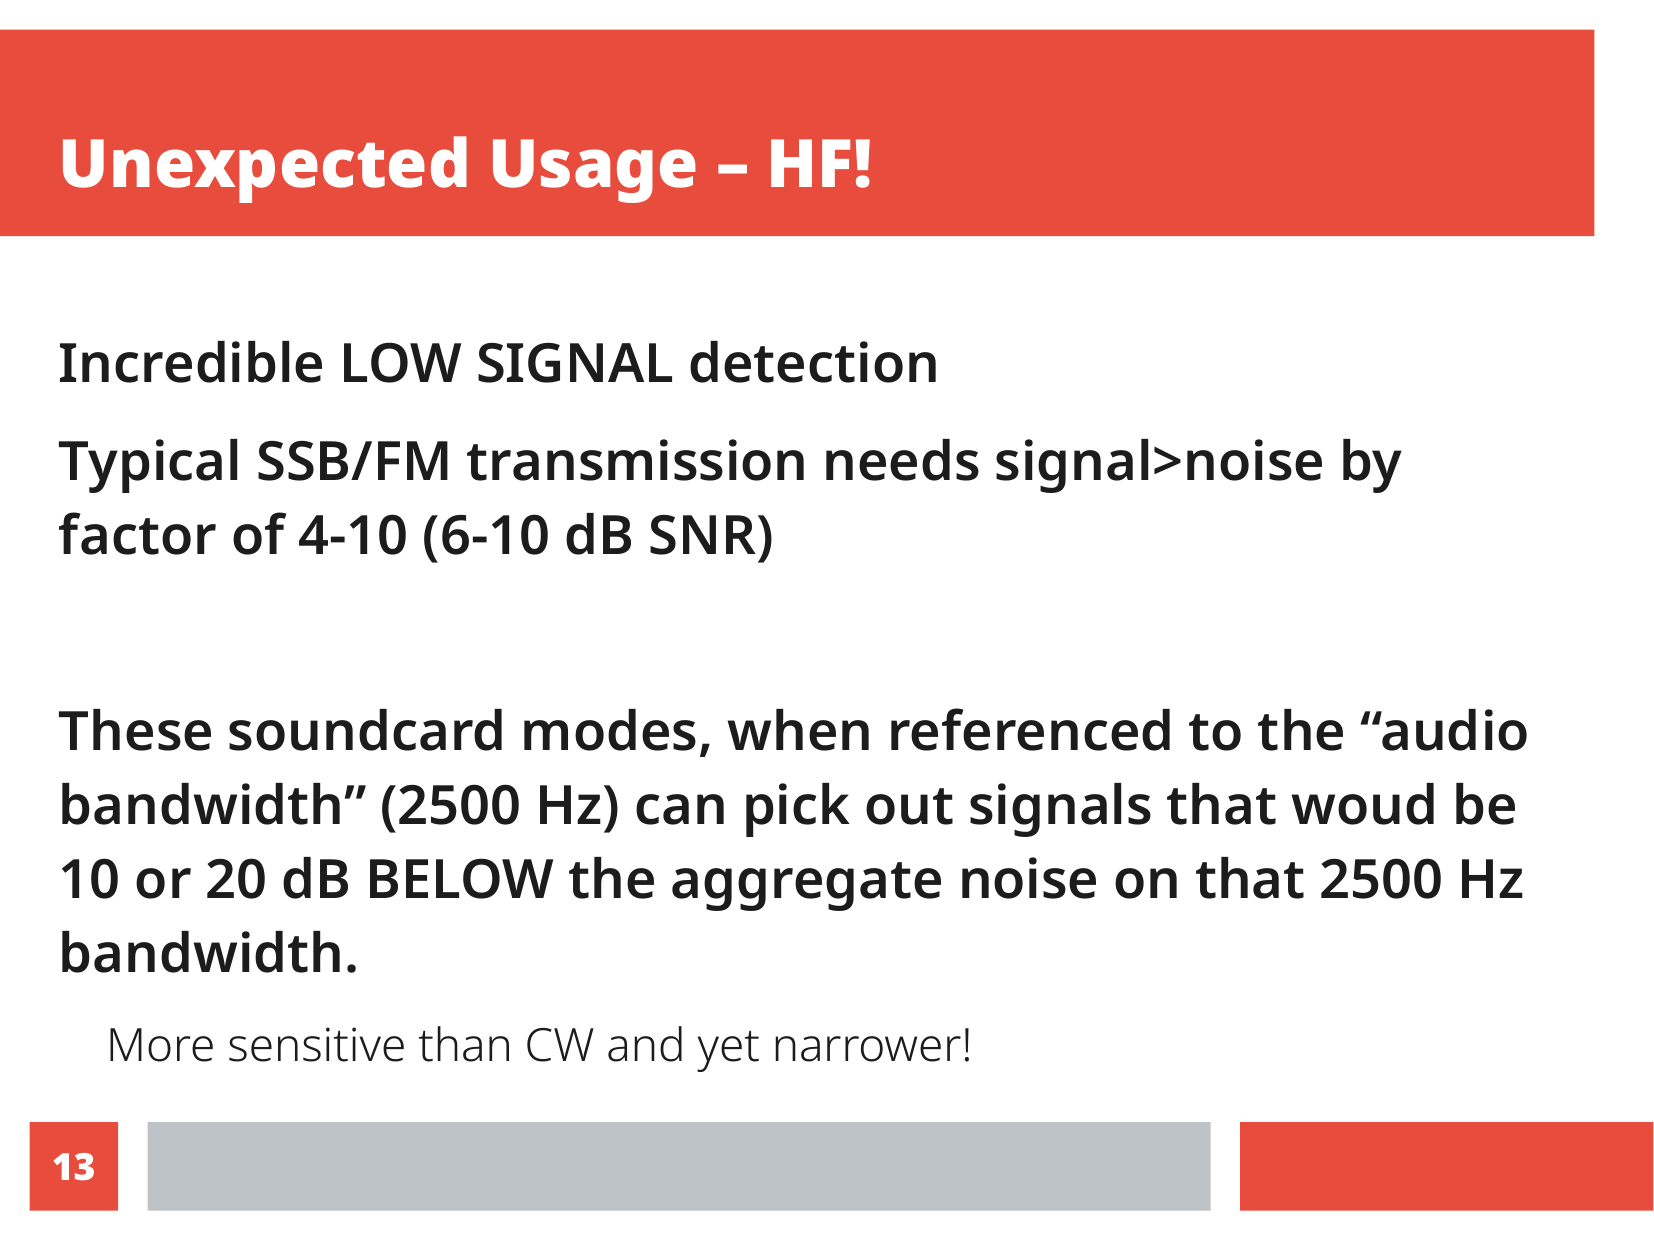

# Unexpected Usage – HF!
Incredible LOW SIGNAL detection
Typical SSB/FM transmission needs signal>noise by factor of 4-10 (6-10 dB SNR)
These soundcard modes, when referenced to the “audio bandwidth” (2500 Hz) can pick out signals that woud be 10 or 20 dB BELOW the aggregate noise on that 2500 Hz bandwidth.
More sensitive than CW and yet narrower!
13